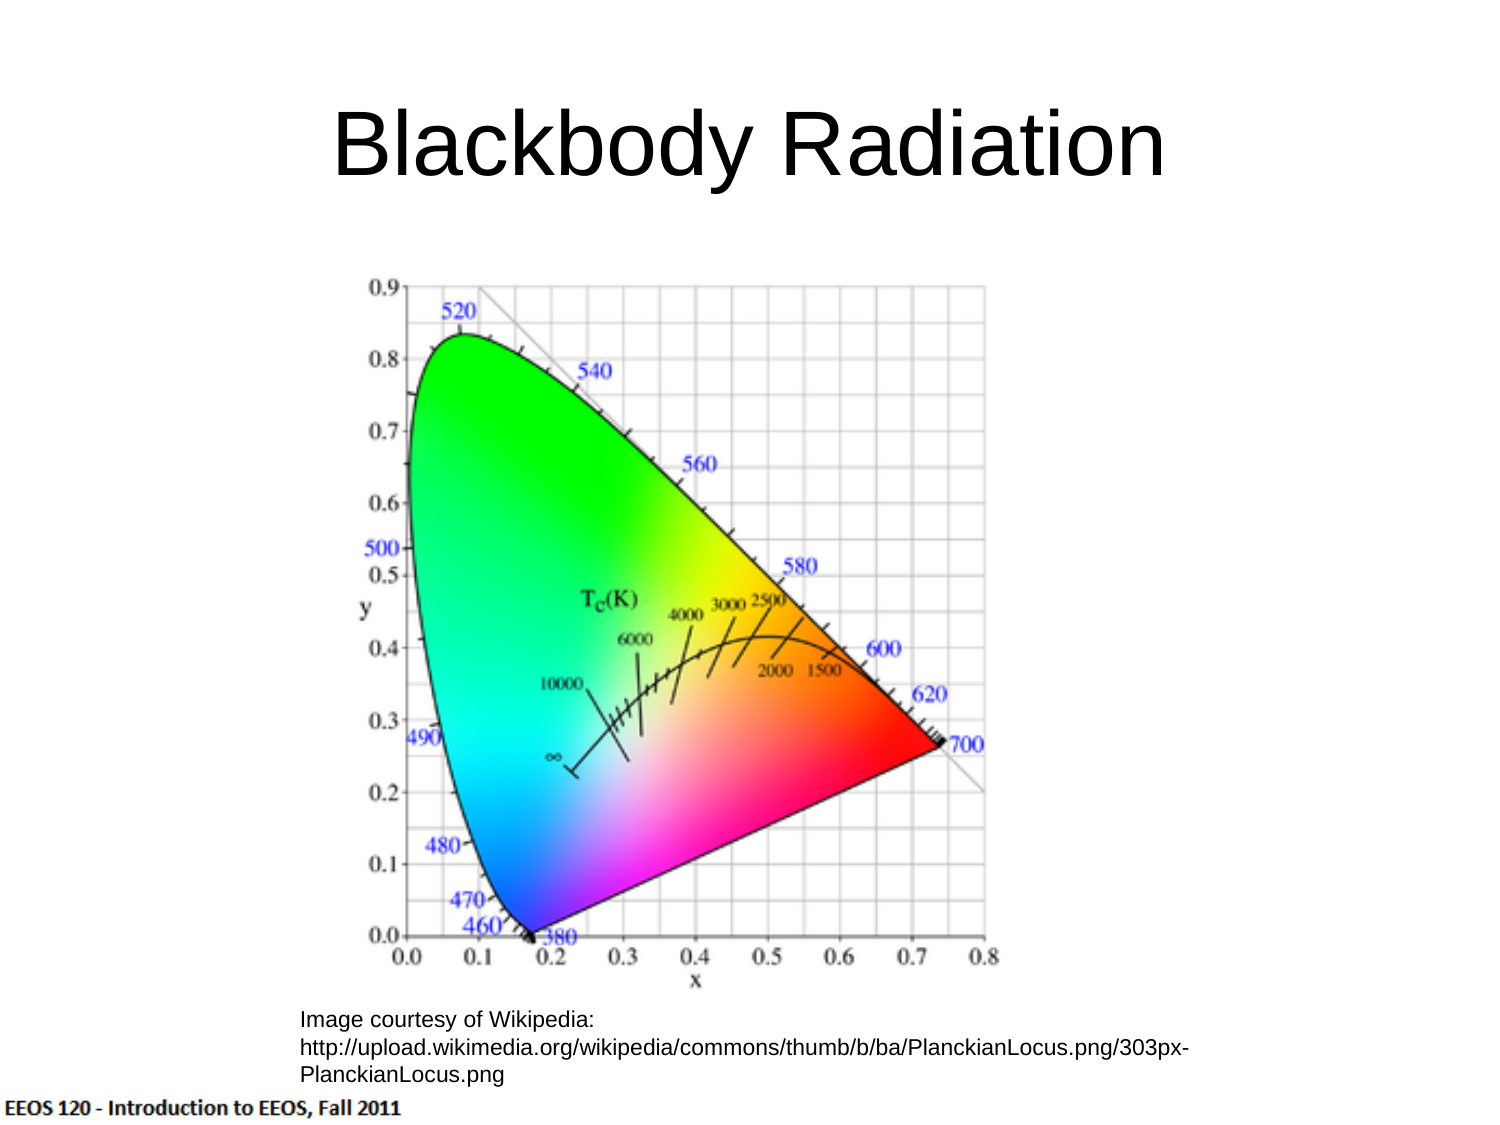

# Blackbody Radiation
Image courtesy of Wikipedia: http://upload.wikimedia.org/wikipedia/commons/thumb/b/ba/PlanckianLocus.png/303px-PlanckianLocus.png